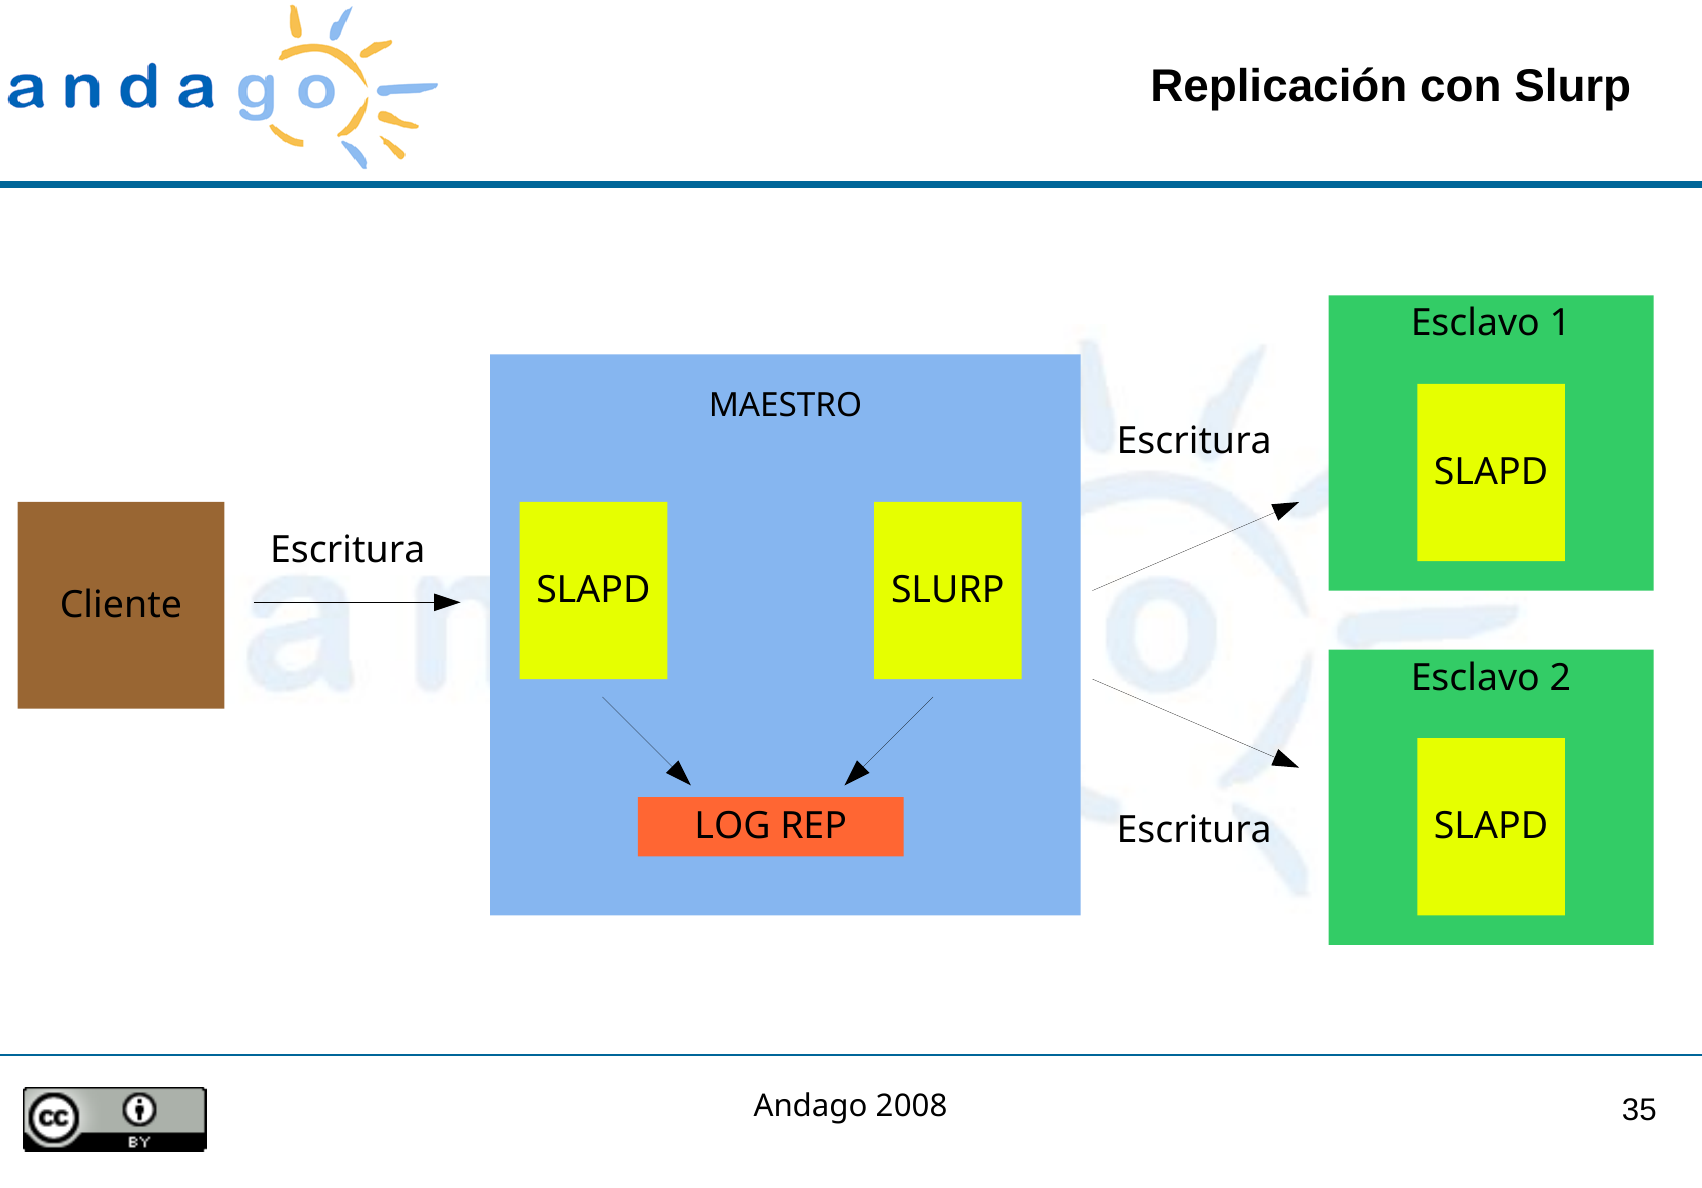

# Replicación con Slurp
Esclavo 1
MAESTRO
SLAPD
Escritura
Cliente
SLAPD
SLURP
Escritura
Esclavo 2
SLAPD
LOG REP
Escritura